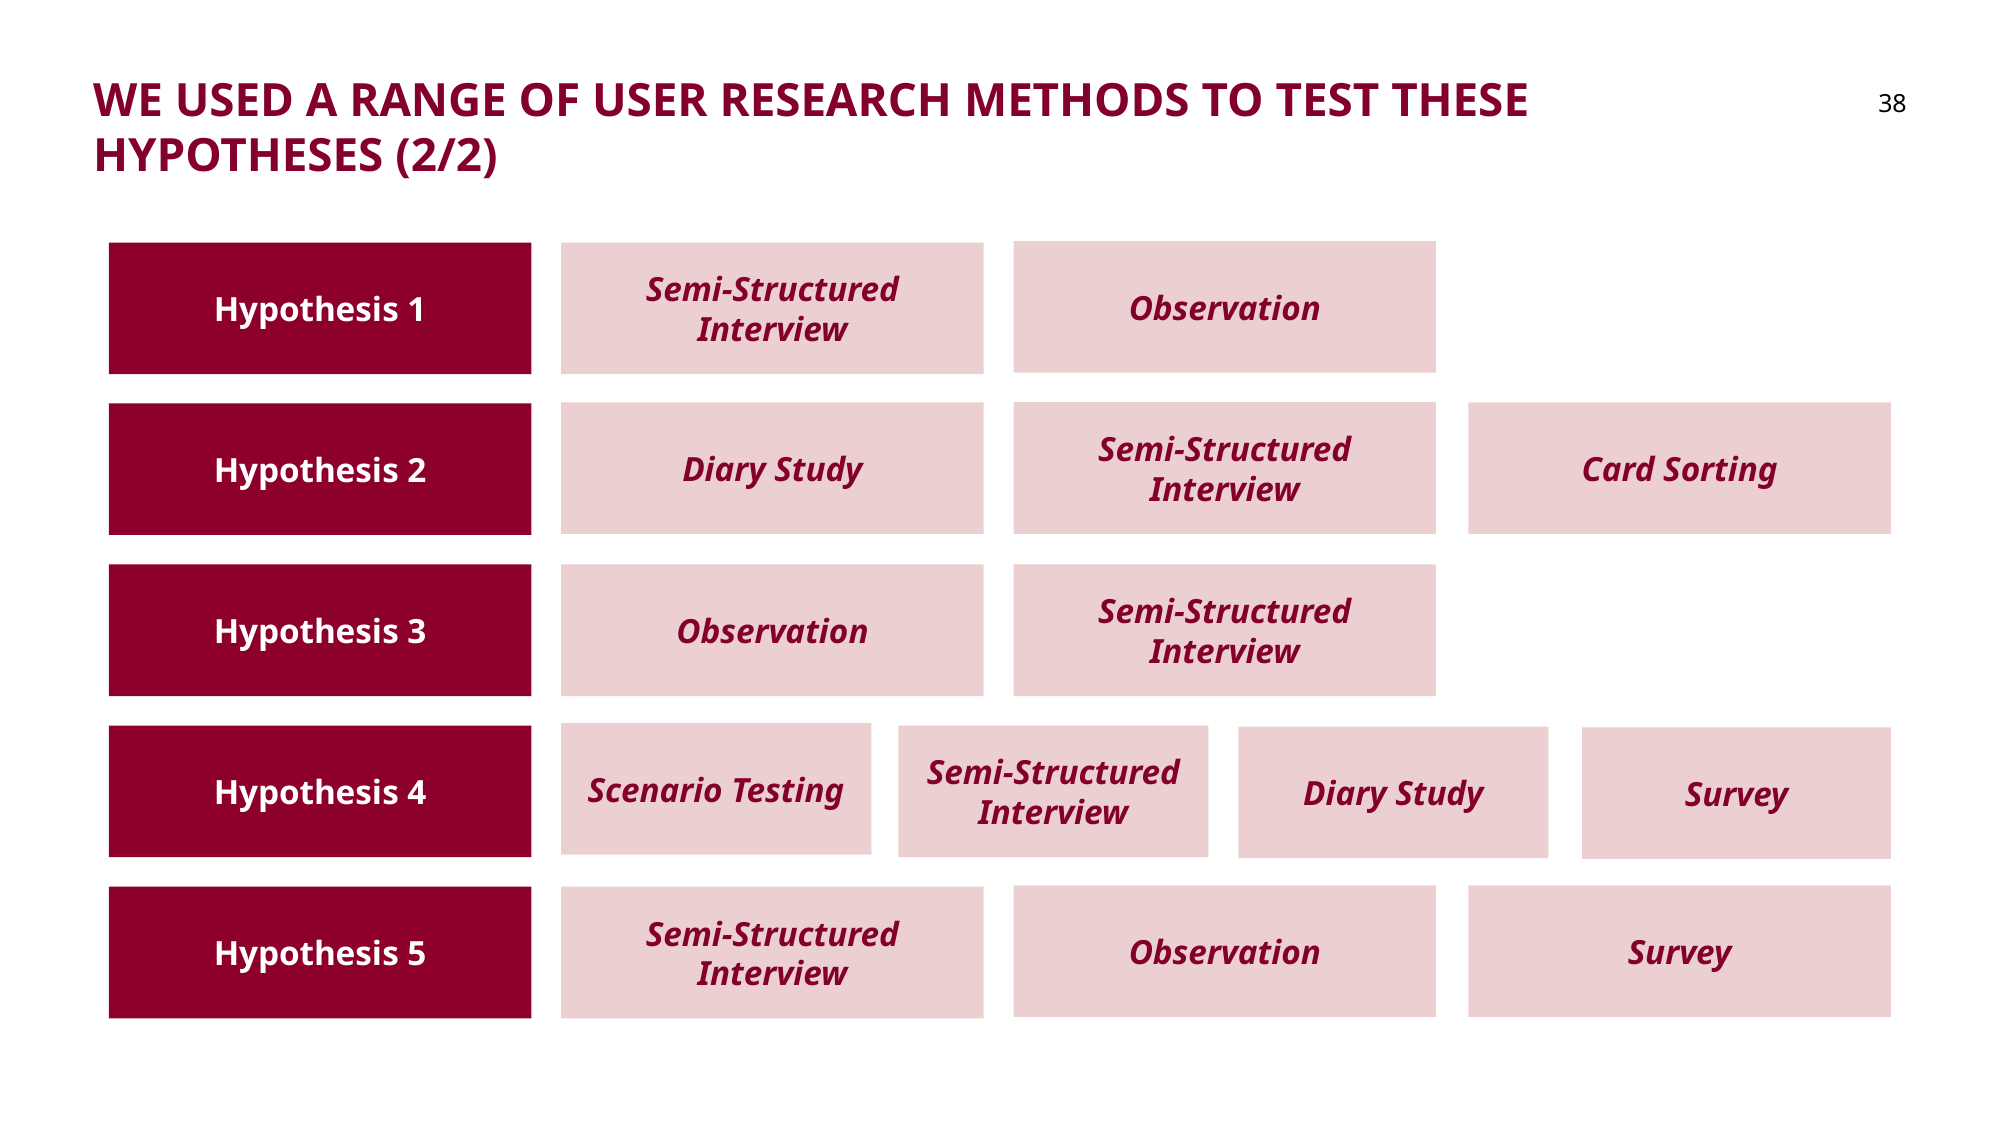

# WE USED A RANGE OF USER RESEARCH METHODS TO TEST THESE HYPOTHESES (2/2)
Observation
Hypothesis 1
Hypothesis 2
Hypothesis 3
Hypothesis 4
Hypothesis 5
Semi-Structured Interview
Diary Study
Semi-Structured Interview
Card Sorting
Observation
Semi-Structured Interview
Scenario Testing
Semi-Structured Interview
Diary Study
Survey
Survey
Observation
Semi-Structured Interview